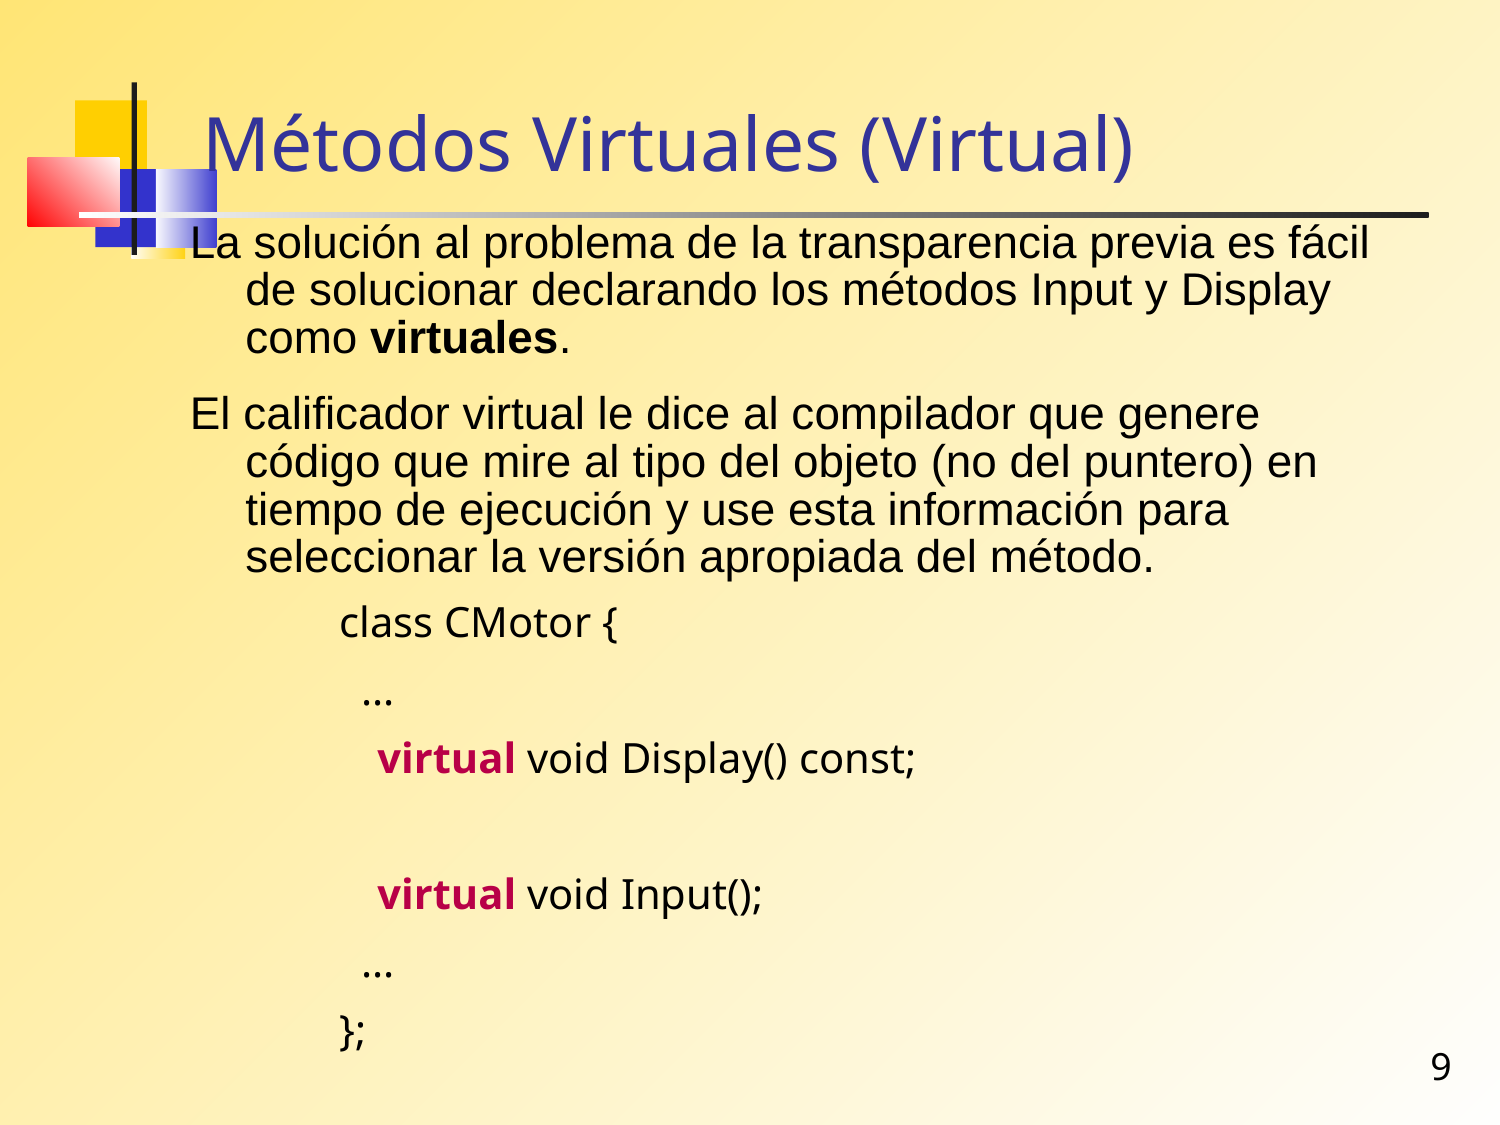

# Métodos Virtuales (Virtual)‏
La solución al problema de la transparencia previa es fácil de solucionar declarando los métodos Input y Display como virtuales.
El calificador virtual le dice al compilador que genere código que mire al tipo del objeto (no del puntero) en tiempo de ejecución y use esta información para seleccionar la versión apropiada del método.
class CMotor {
 ...
	virtual void Display() const;
	virtual void Input();
 ...
};
9